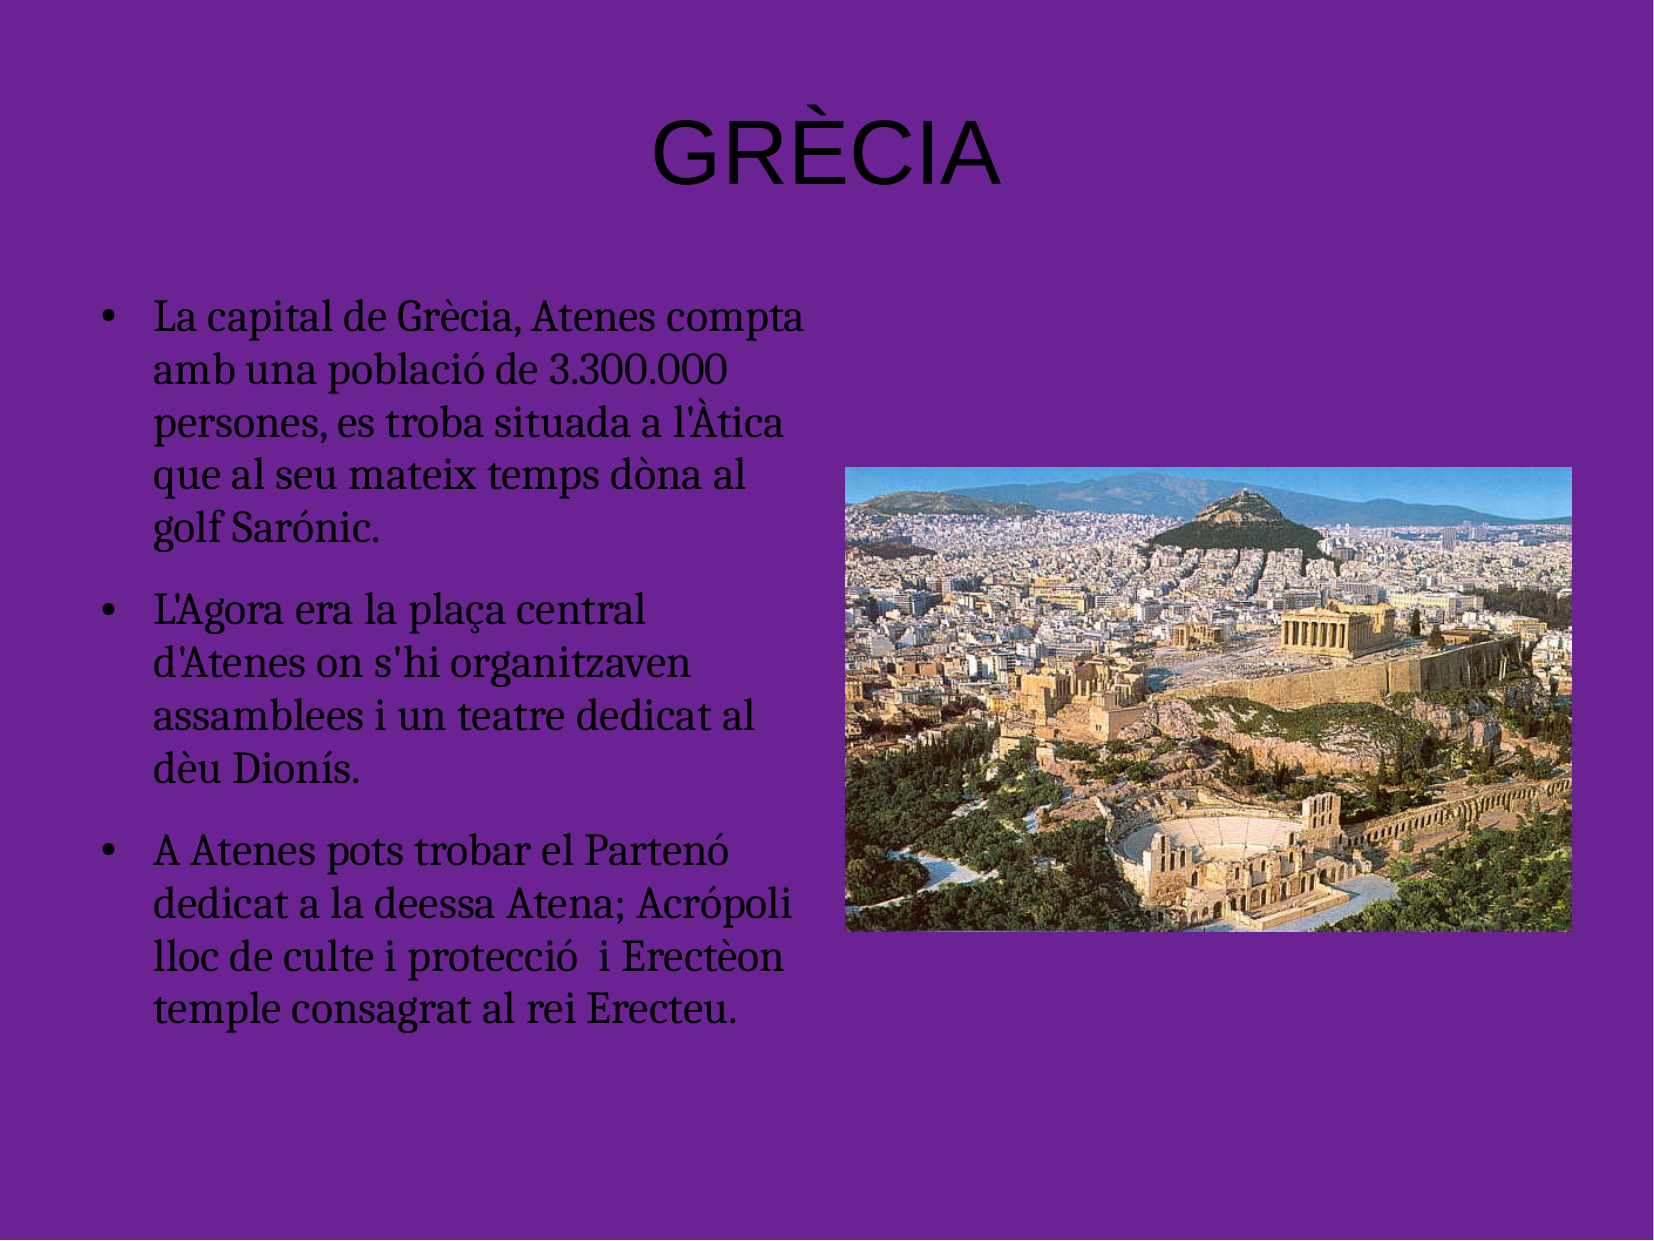

# GRÈCIA
La capital de Grècia, Atenes compta amb una població de 3.300.000 persones, es troba situada a l'Àtica que al seu mateix temps dòna al golf Sarónic.
L'Agora era la plaça central d'Atenes on s'hi organitzaven assamblees i un teatre dedicat al dèu Dionís.
A Atenes pots trobar el Partenó dedicat a la deessa Atena; Acrópoli lloc de culte i protecció i Erectèon temple consagrat al rei Erecteu.